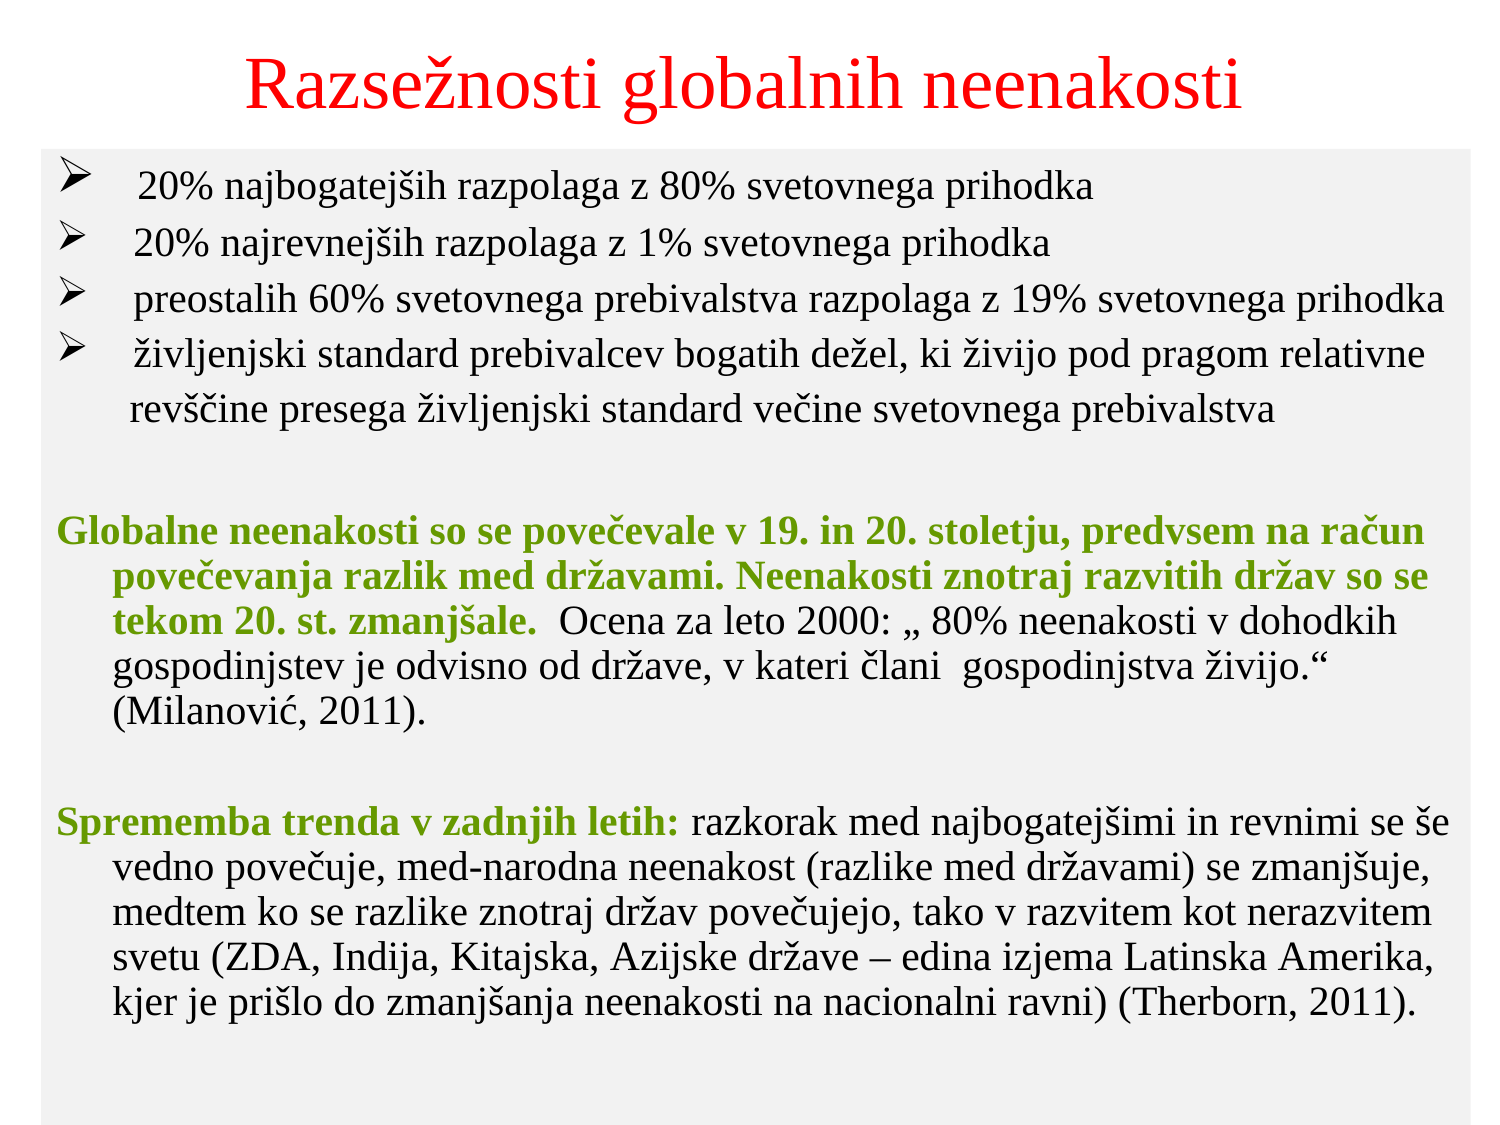

# Razsežnosti globalnih neenakosti
 20% najbogatejših razpolaga z 80% svetovnega prihodka
 20% najrevnejših razpolaga z 1% svetovnega prihodka
 preostalih 60% svetovnega prebivalstva razpolaga z 19% svetovnega prihodka
 življenjski standard prebivalcev bogatih dežel, ki živijo pod pragom relativne
 revščine presega življenjski standard večine svetovnega prebivalstva
Globalne neenakosti so se povečevale v 19. in 20. stoletju, predvsem na račun povečevanja razlik med državami. Neenakosti znotraj razvitih držav so se tekom 20. st. zmanjšale. Ocena za leto 2000: „ 80% neenakosti v dohodkih gospodinjstev je odvisno od države, v kateri člani gospodinjstva živijo.“ (Milanović, 2011).
Sprememba trenda v zadnjih letih: razkorak med najbogatejšimi in revnimi se še vedno povečuje, med-narodna neenakost (razlike med državami) se zmanjšuje, medtem ko se razlike znotraj držav povečujejo, tako v razvitem kot nerazvitem svetu (ZDA, Indija, Kitajska, Azijske države – edina izjema Latinska Amerika, kjer je prišlo do zmanjšanja neenakosti na nacionalni ravni) (Therborn, 2011).